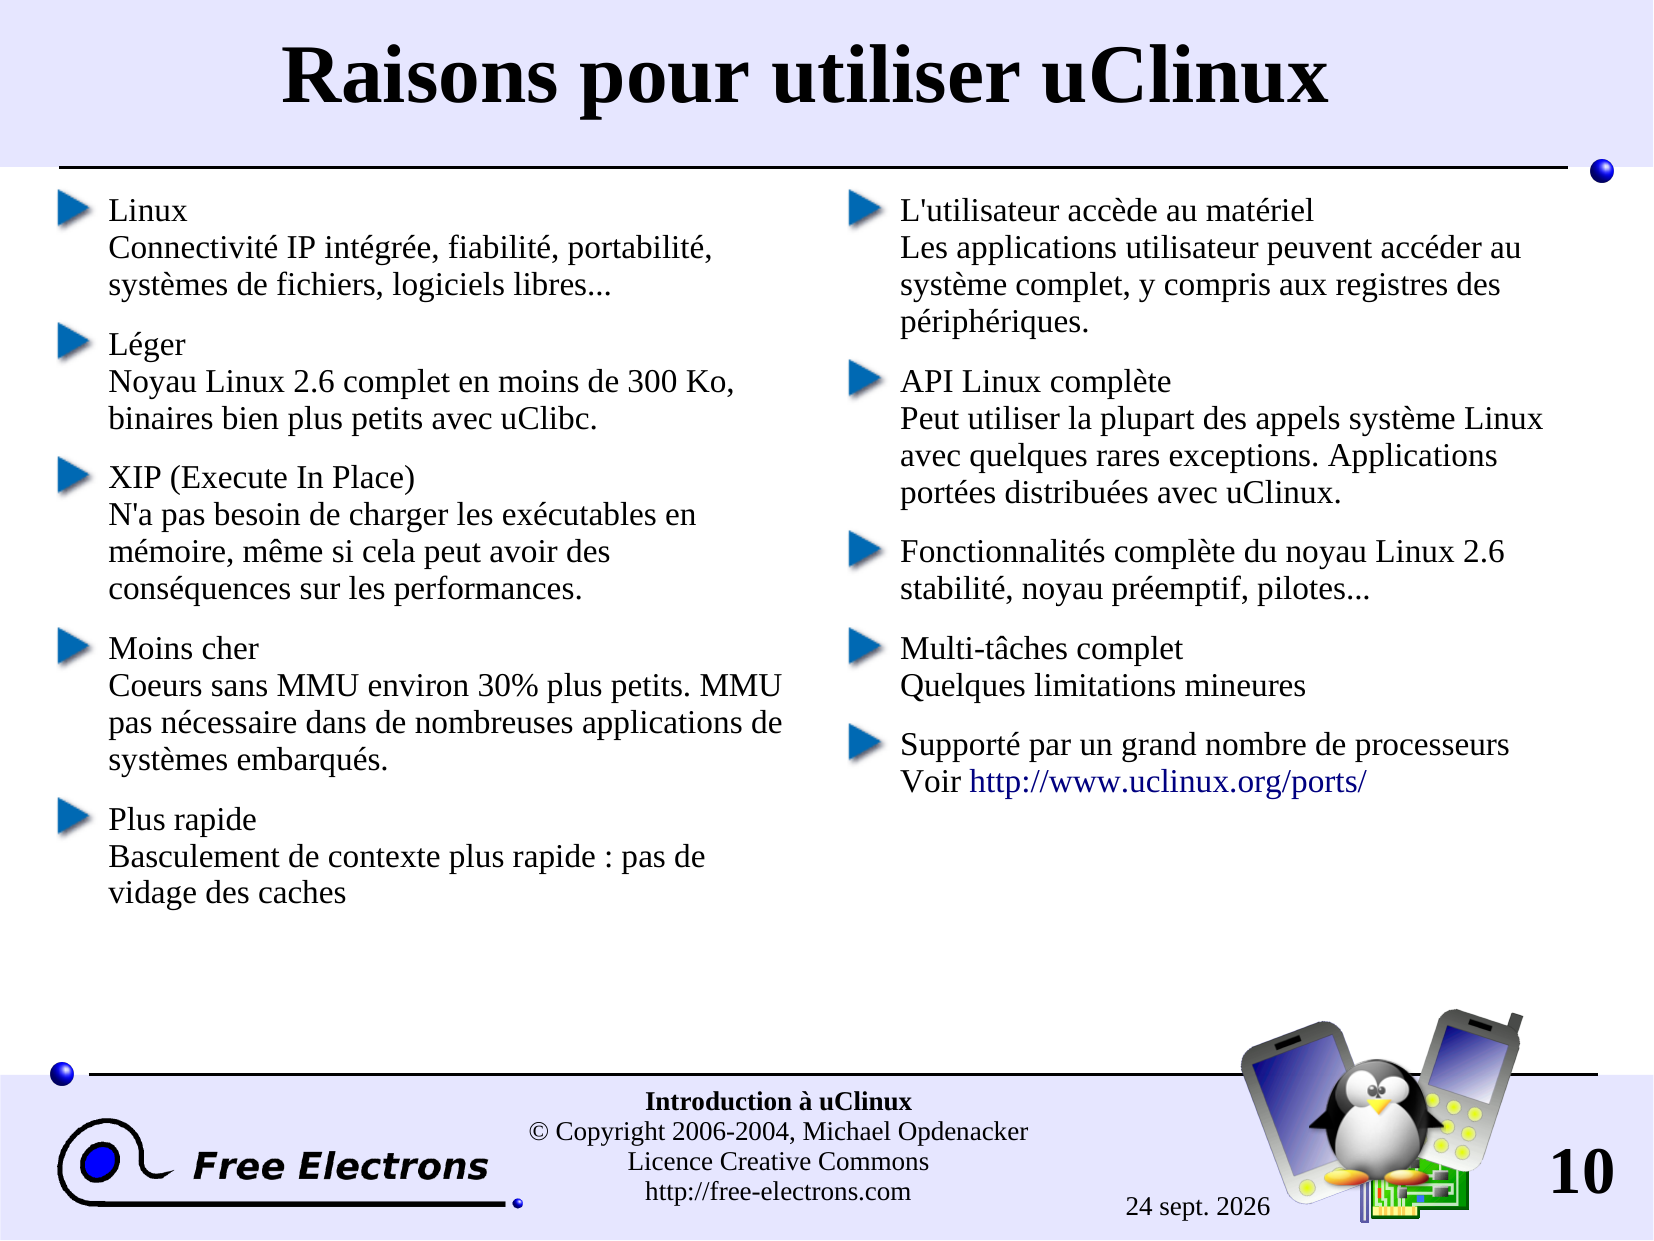

# Raisons pour utiliser uClinux
Linux
Connectivité IP intégrée, fiabilité, portabilité, systèmes de fichiers, logiciels libres...
Léger
Noyau Linux 2.6 complet en moins de 300 Ko, binaires bien plus petits avec uClibc.
XIP (Execute In Place)
N'a pas besoin de charger les exécutables en mémoire, même si cela peut avoir des conséquences sur les performances.
Moins cher
Coeurs sans MMU environ 30% plus petits. MMU pas nécessaire dans de nombreuses applications de systèmes embarqués.
Plus rapide
Basculement de contexte plus rapide : pas de vidage des caches
L'utilisateur accède au matériel
Les applications utilisateur peuvent accéder au système complet, y compris aux registres des périphériques.
API Linux complète
Peut utiliser la plupart des appels système Linux avec quelques rares exceptions. Applications portées distribuées avec uClinux.
Fonctionnalités complète du noyau Linux 2.6
stabilité, noyau préemptif, pilotes...
Multi-tâches complet
Quelques limitations mineures
Supporté par un grand nombre de processeurs
Voir http://www.uclinux.org/ports/